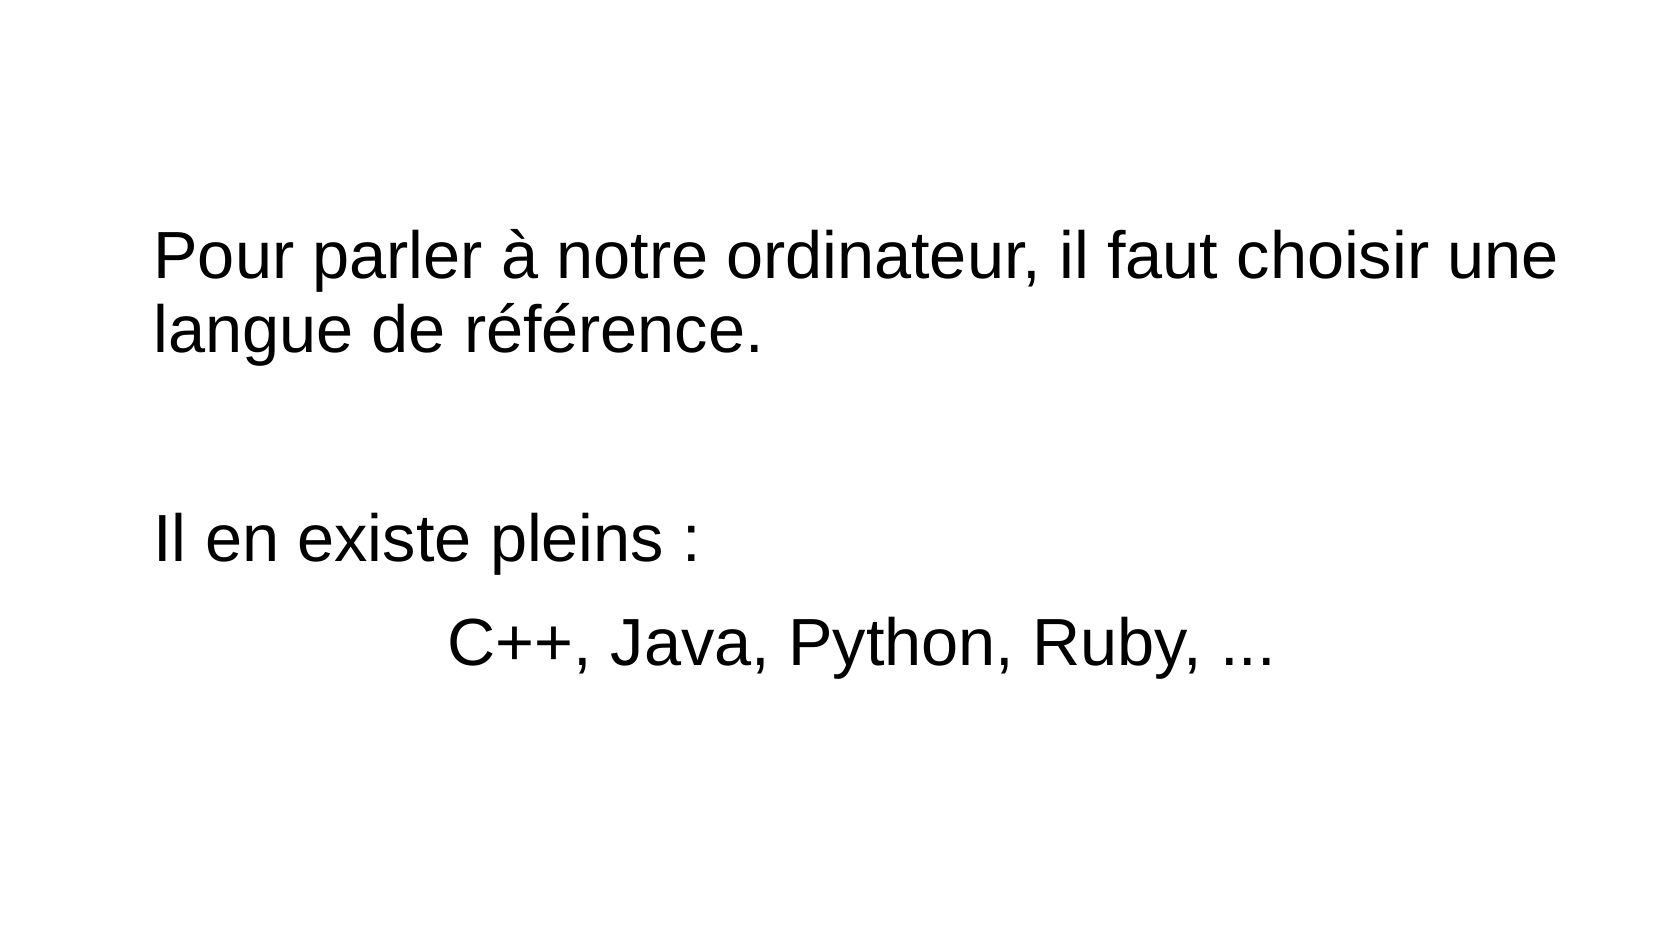

# Pour parler à notre ordinateur, il faut choisir une langue de référence.
Il en existe pleins :
C++, Java, Python, Ruby, ...